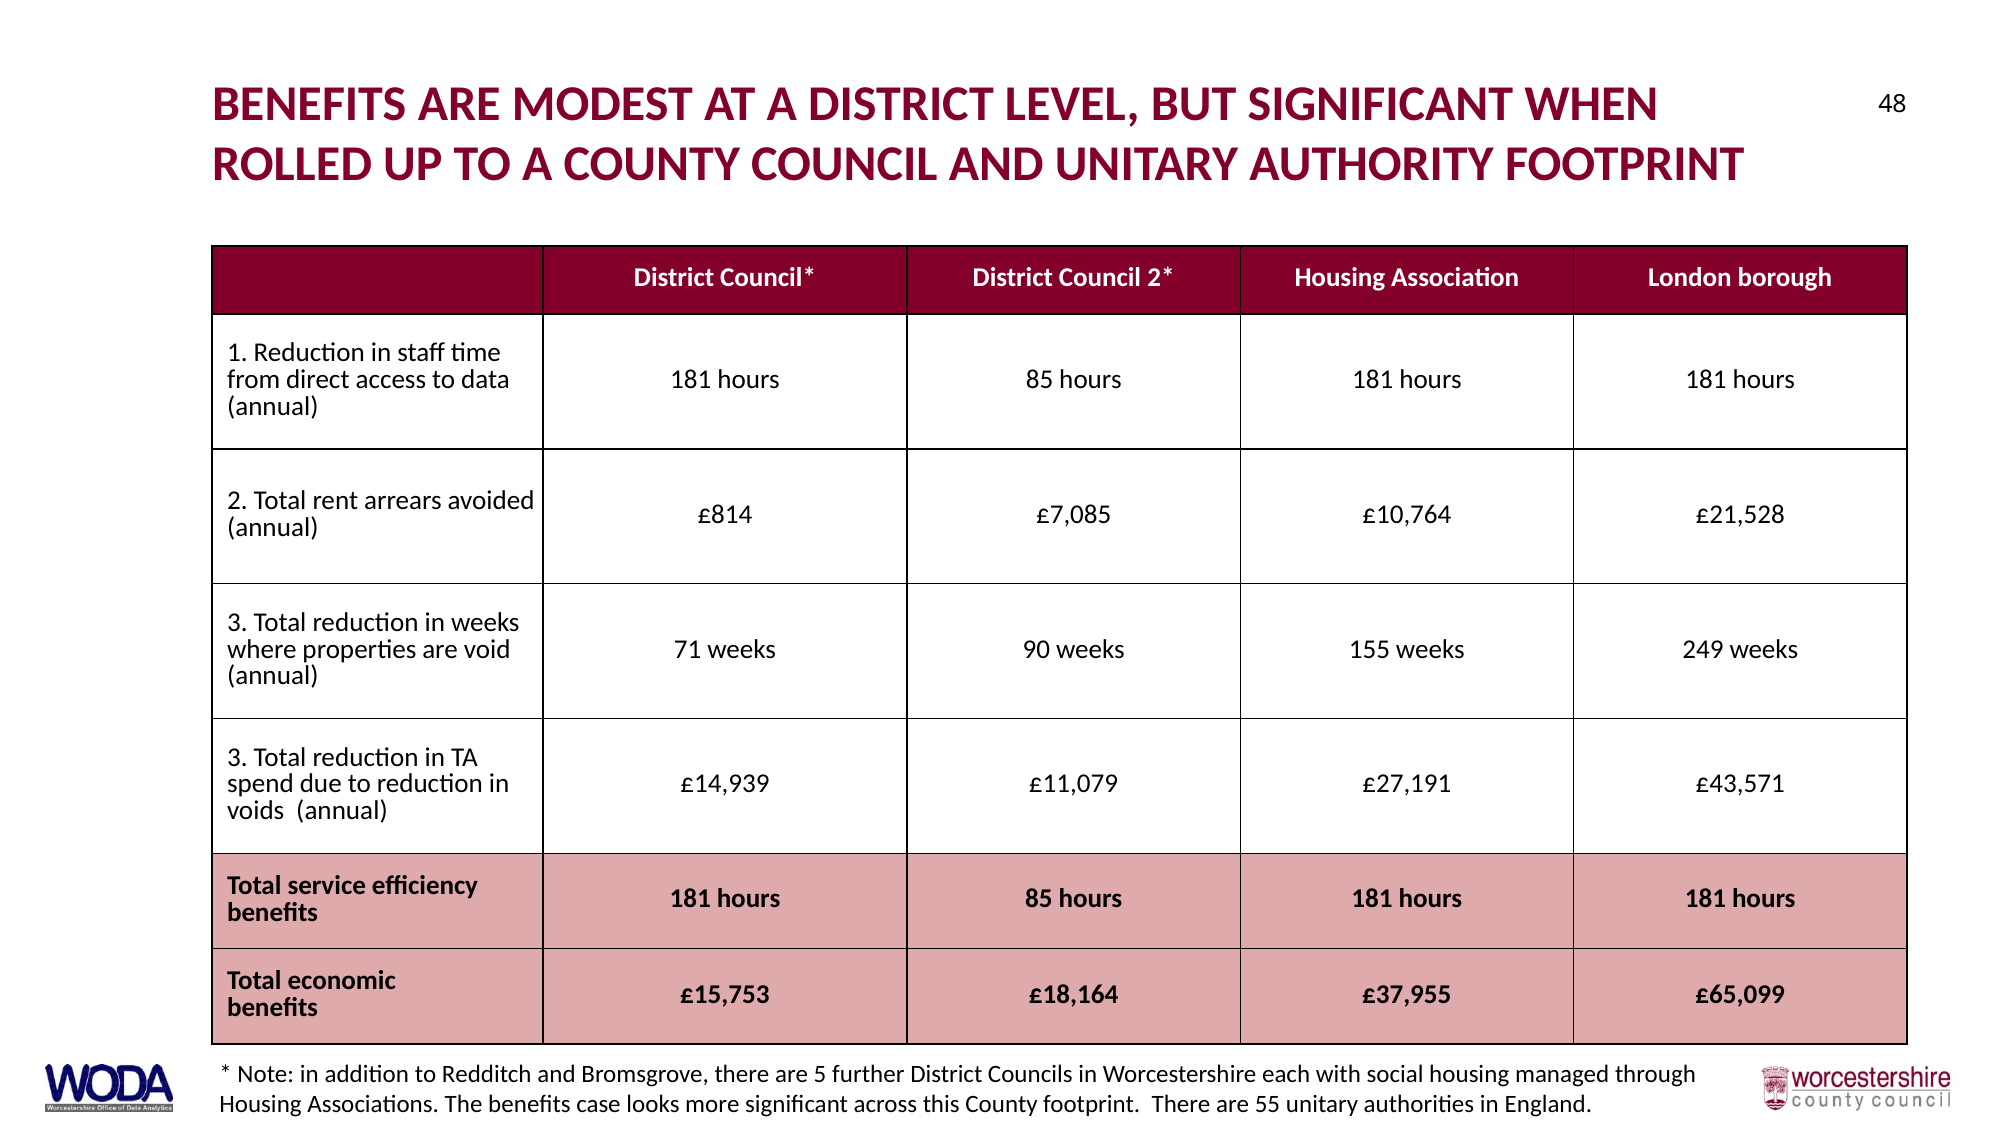

# BENEFITS ARE MODEST AT A DISTRICT LEVEL, BUT SIGNIFICANT WHEN ROLLED UP TO A COUNTY COUNCIL AND UNITARY AUTHORITY FOOTPRINT
| | District Council\* | District Council 2\* | Housing Association | London borough |
| --- | --- | --- | --- | --- |
| 1. Reduction in staff time from direct access to data (annual) | 181 hours | 85 hours | 181 hours | 181 hours |
| 2. Total rent arrears avoided (annual) | £814 | £7,085 | £10,764 | £21,528 |
| 3. Total reduction in weeks where properties are void (annual) | 71 weeks | 90 weeks | 155 weeks | 249 weeks |
| 3. Total reduction in TA spend due to reduction in voids (annual) | £14,939 | £11,079 | £27,191 | £43,571 |
| Total service efficiency benefits | 181 hours | 85 hours | 181 hours | 181 hours |
| Total economic benefits | £15,753 | £18,164 | £37,955 | £65,099 |
* Note: in addition to Redditch and Bromsgrove, there are 5 further District Councils in Worcestershire each with social housing managed through Housing Associations. The benefits case looks more significant across this County footprint. There are 55 unitary authorities in England.